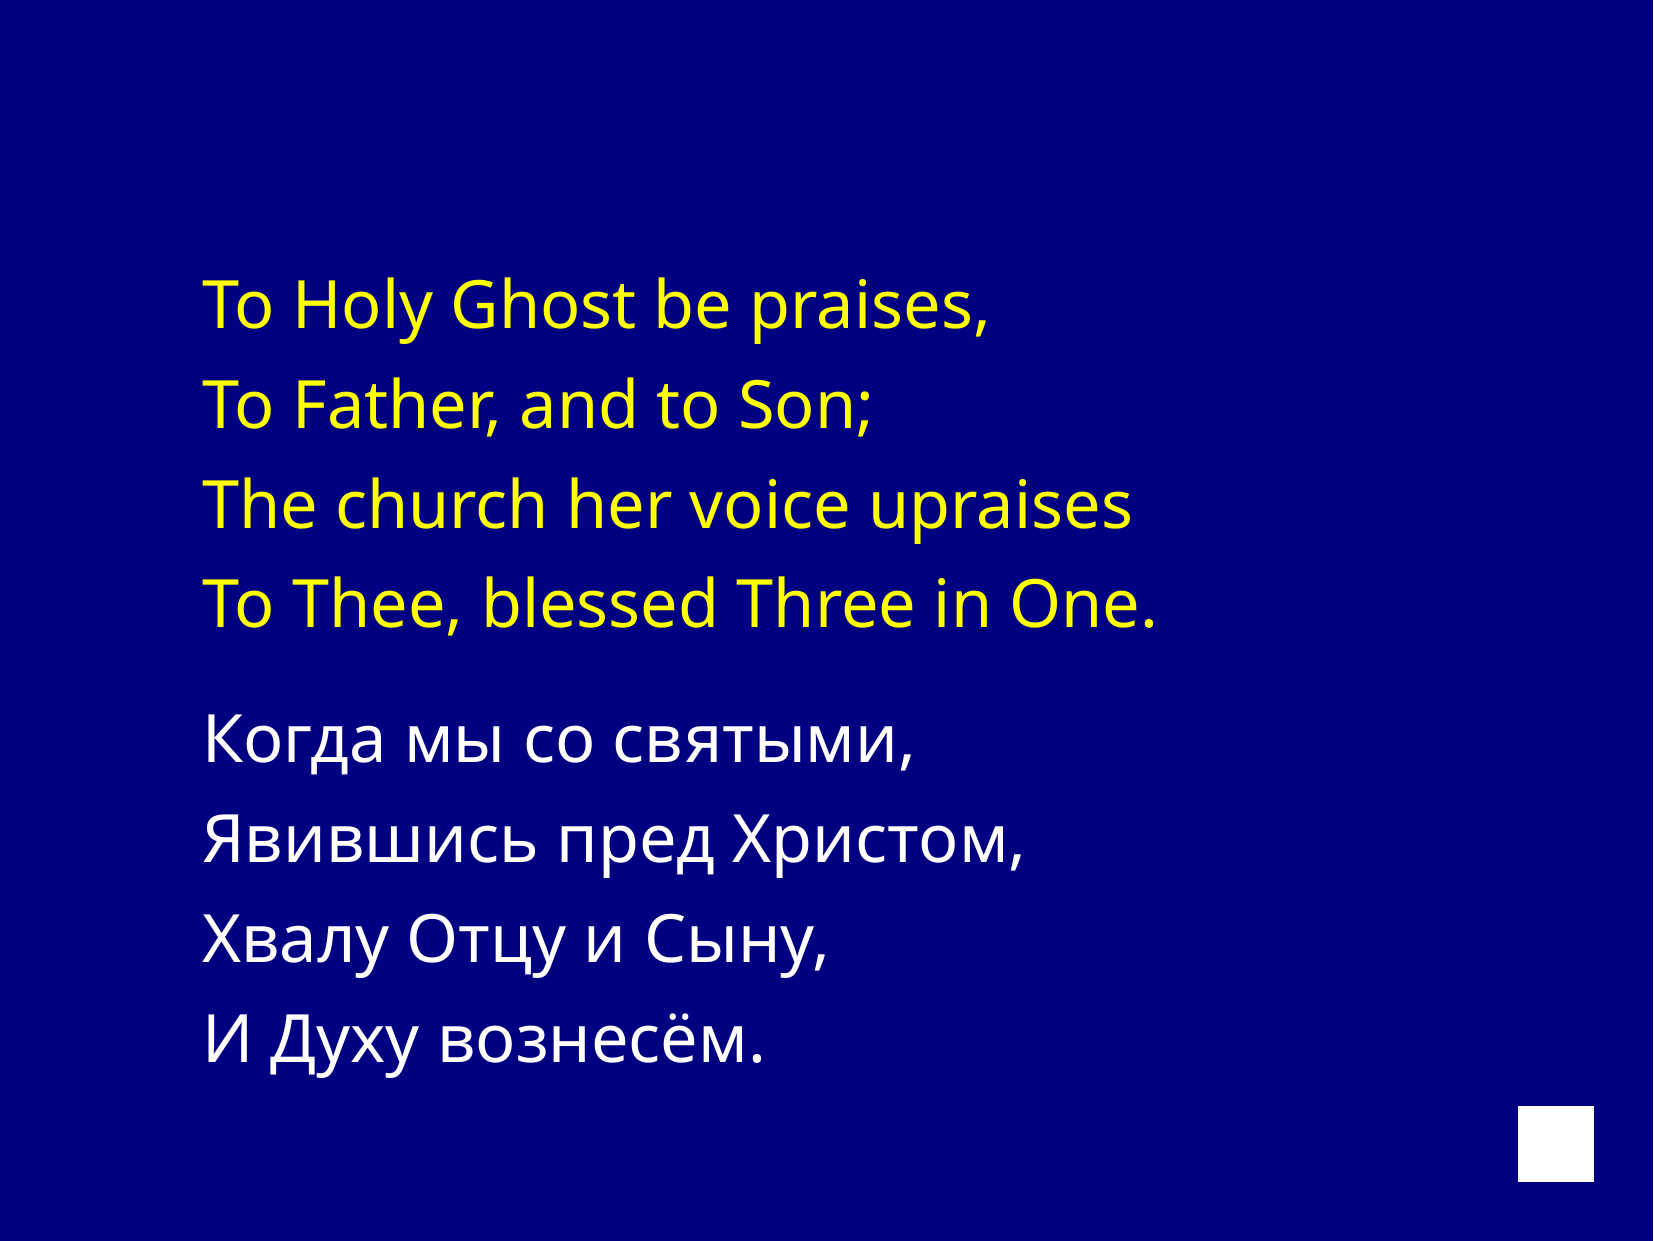

To Holy Ghost be praises,
	To Father, and to Son;
	The church her voice upraises
	To Thee, blessed Three in One.
	Когда мы со святыми,
	Явившись пред Христом,
	Хвалу Отцу и Сыну,
	И Духу вознесём.